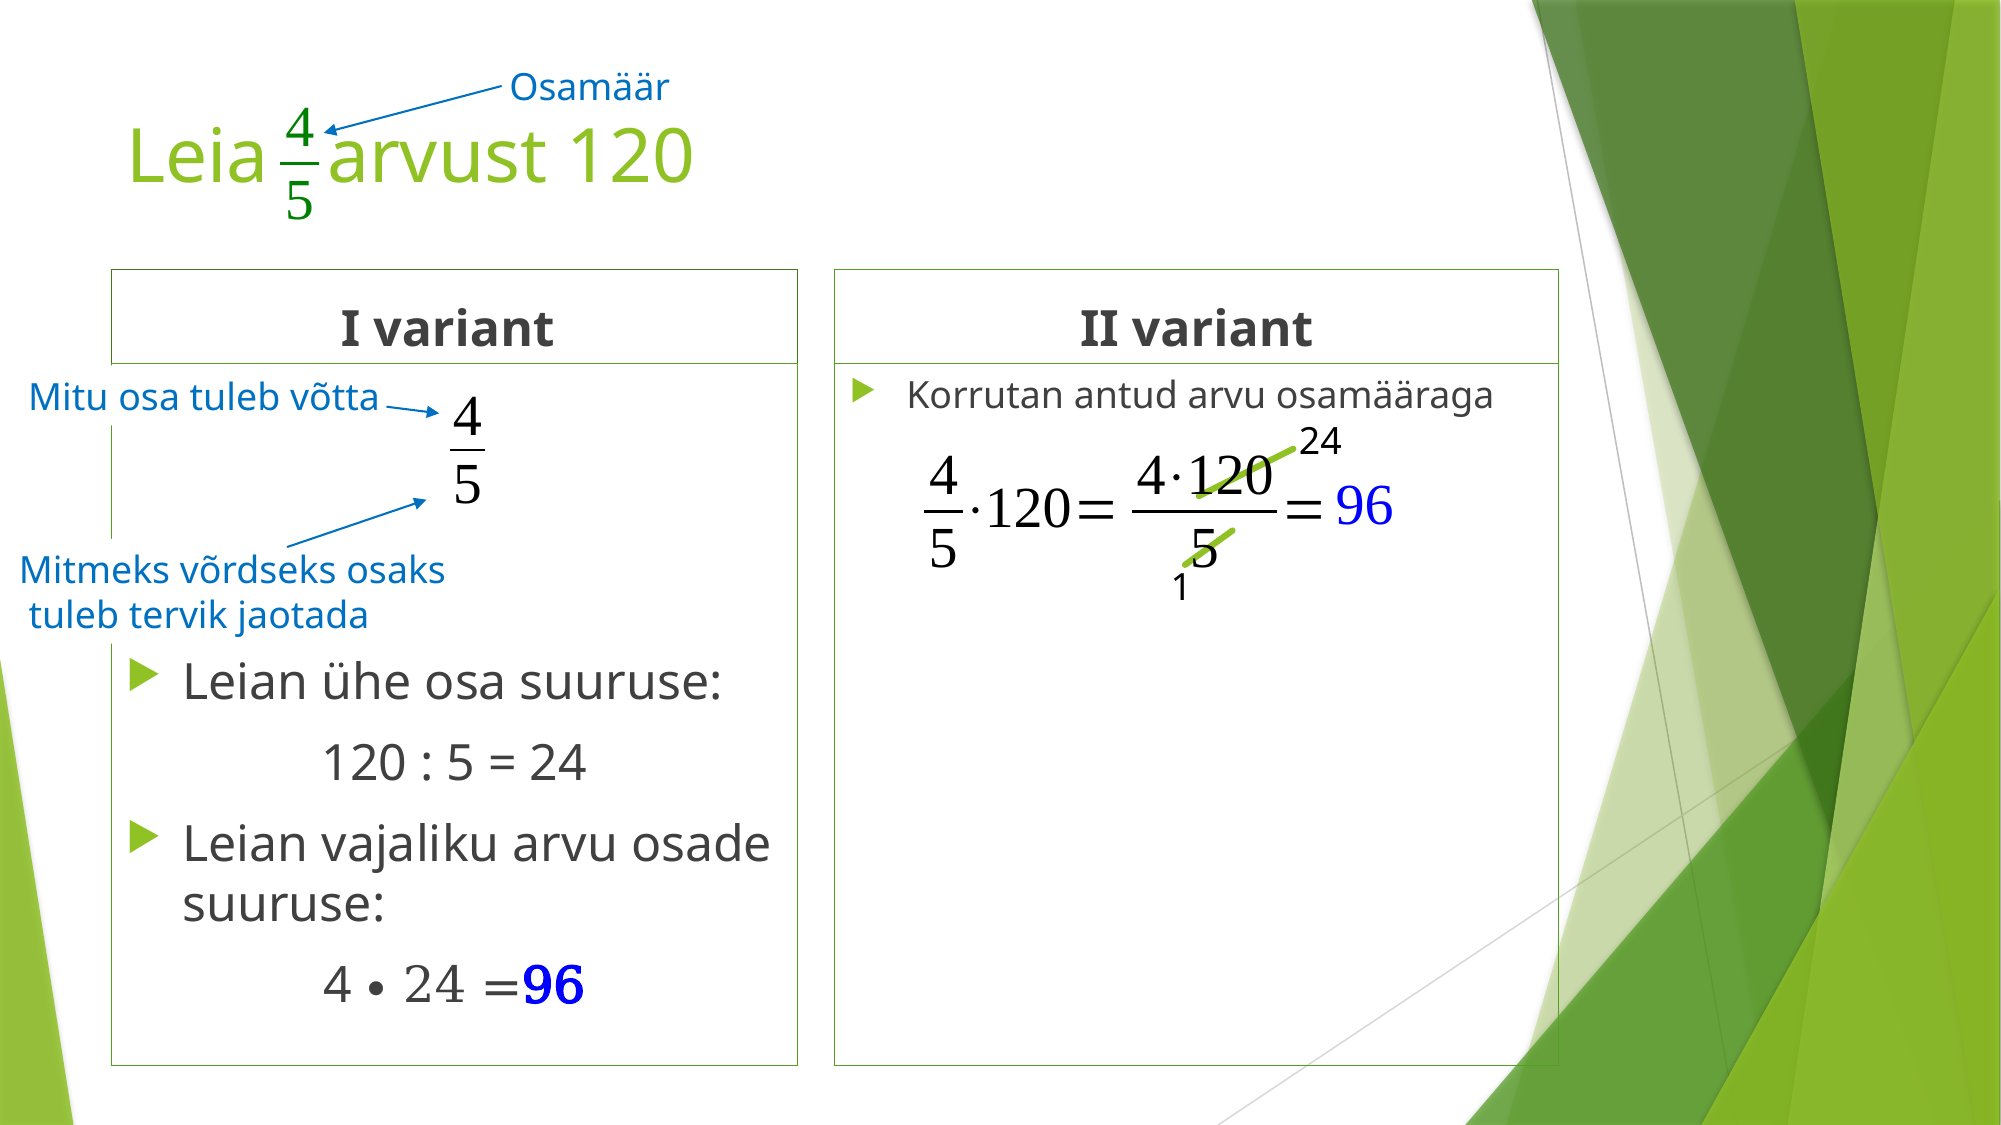

Osamäär
# Leia arvust 120
I variant
II variant
Leian ühe osa suuruse:
120 : 5 = 24
Leian vajaliku arvu osade suuruse:
4 ∙ 24 =96
Korrutan antud arvu osamääraga
Mitu osa tuleb võtta
24
Mitmeks võrdseks osaks
 tuleb tervik jaotada
1